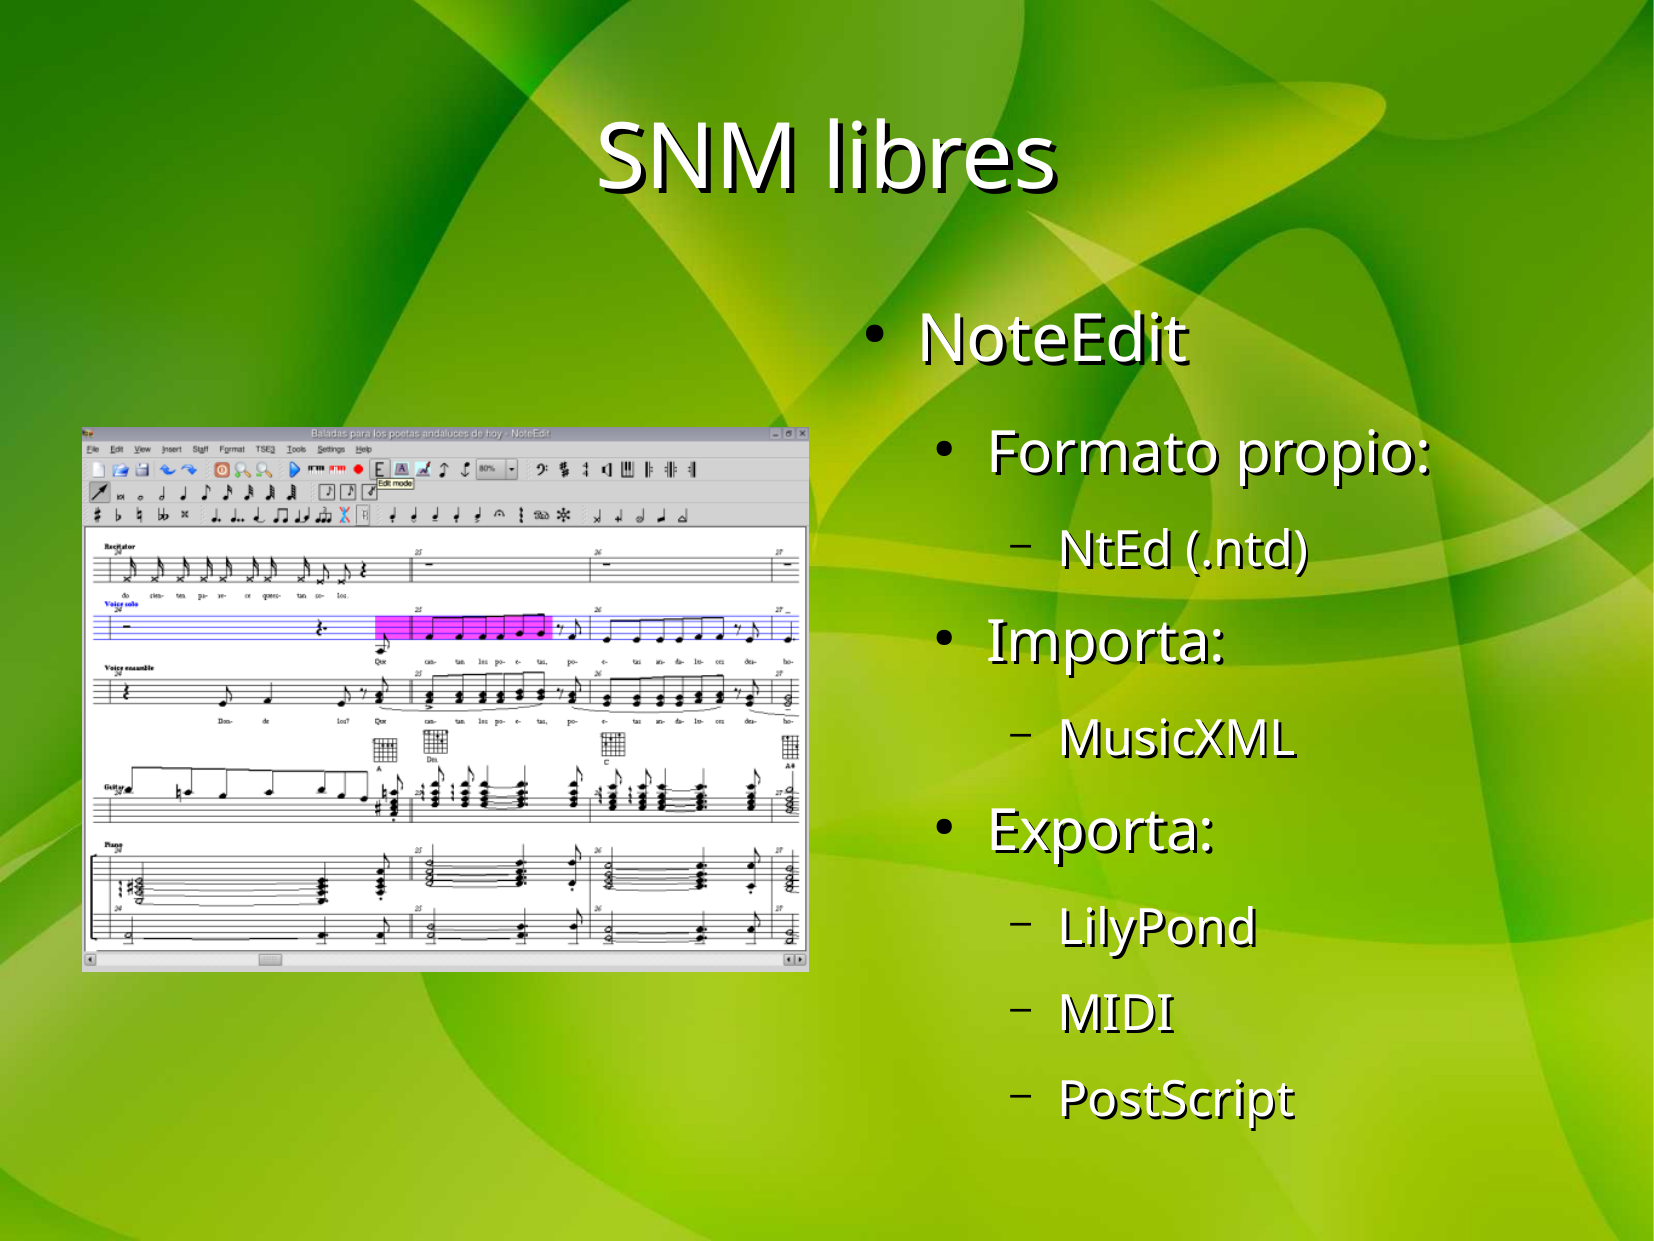

# SNM libres
NoteEdit
Formato propio:
NtEd (.ntd)
Importa:
MusicXML
Exporta:
LilyPond
MIDI
PostScript